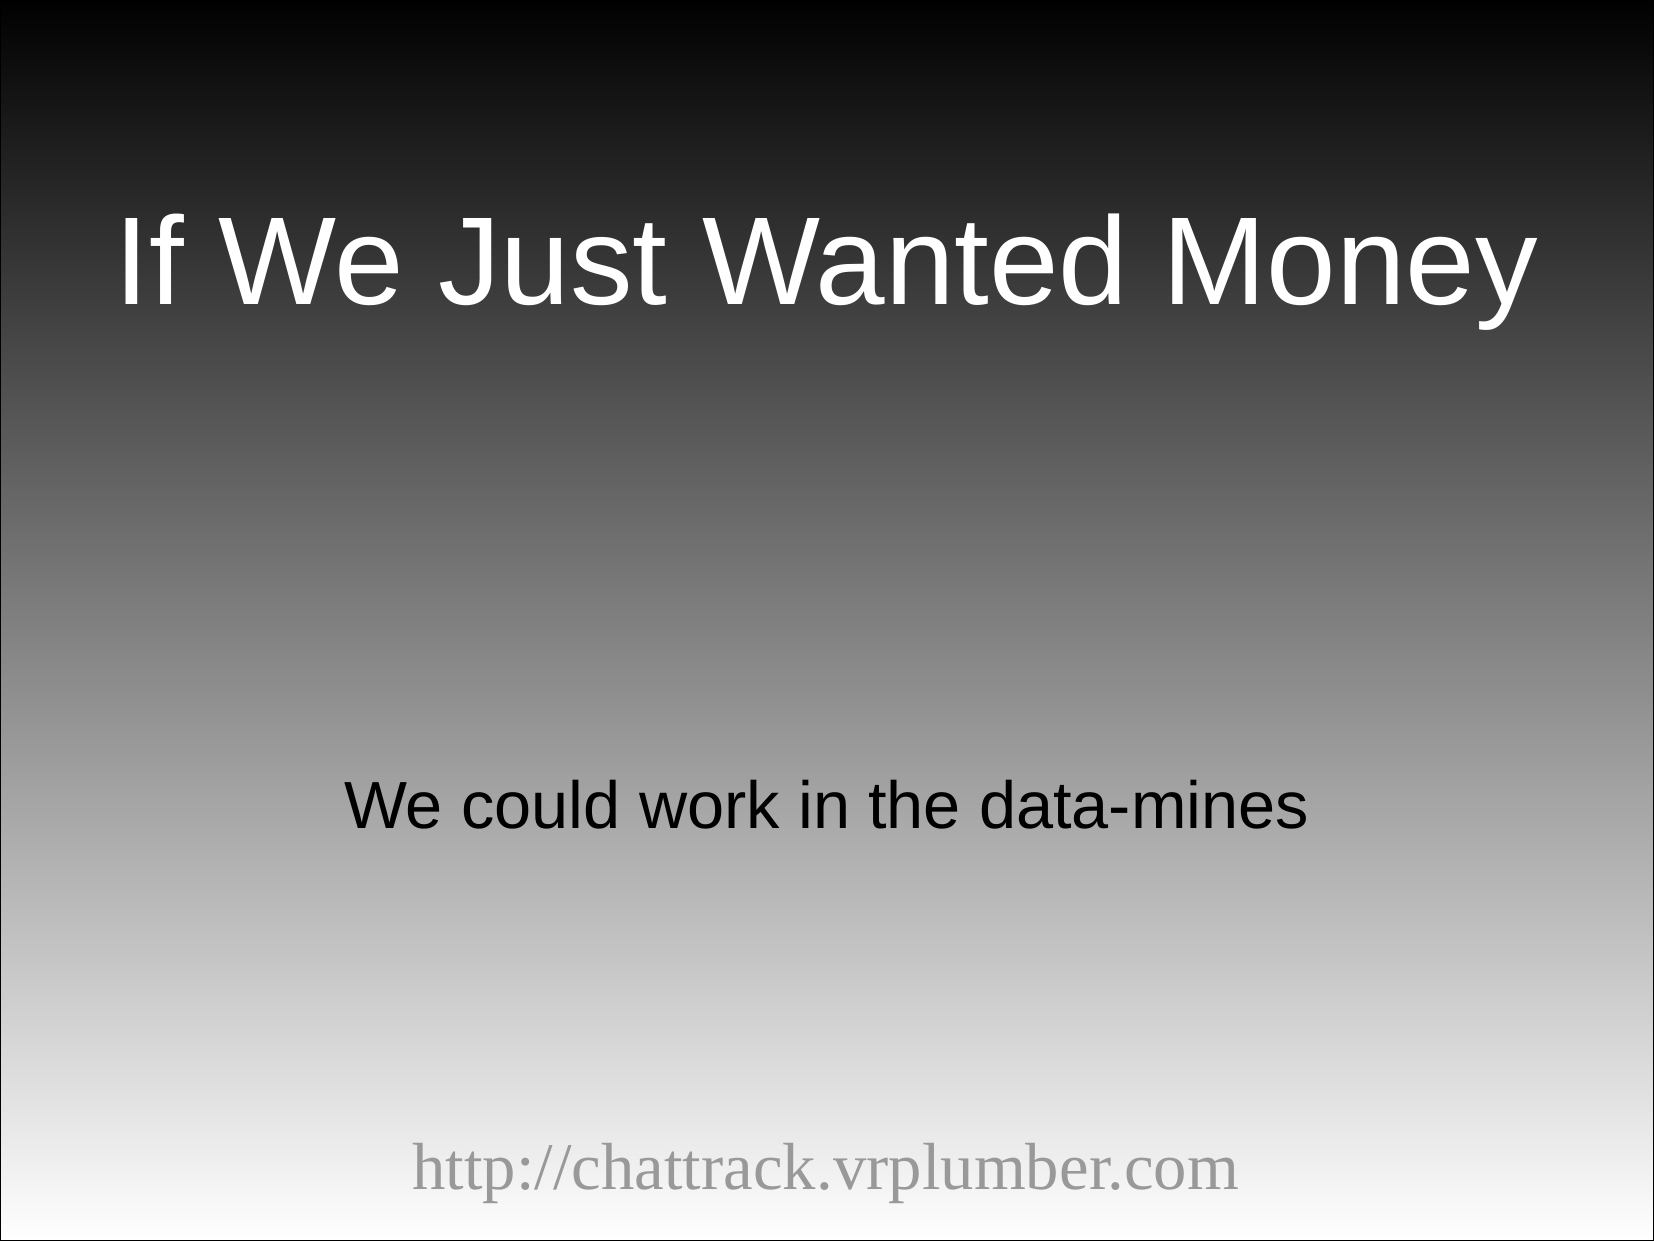

# If We Just Wanted Money
We could work in the data-mines
http://chattrack.vrplumber.com
11